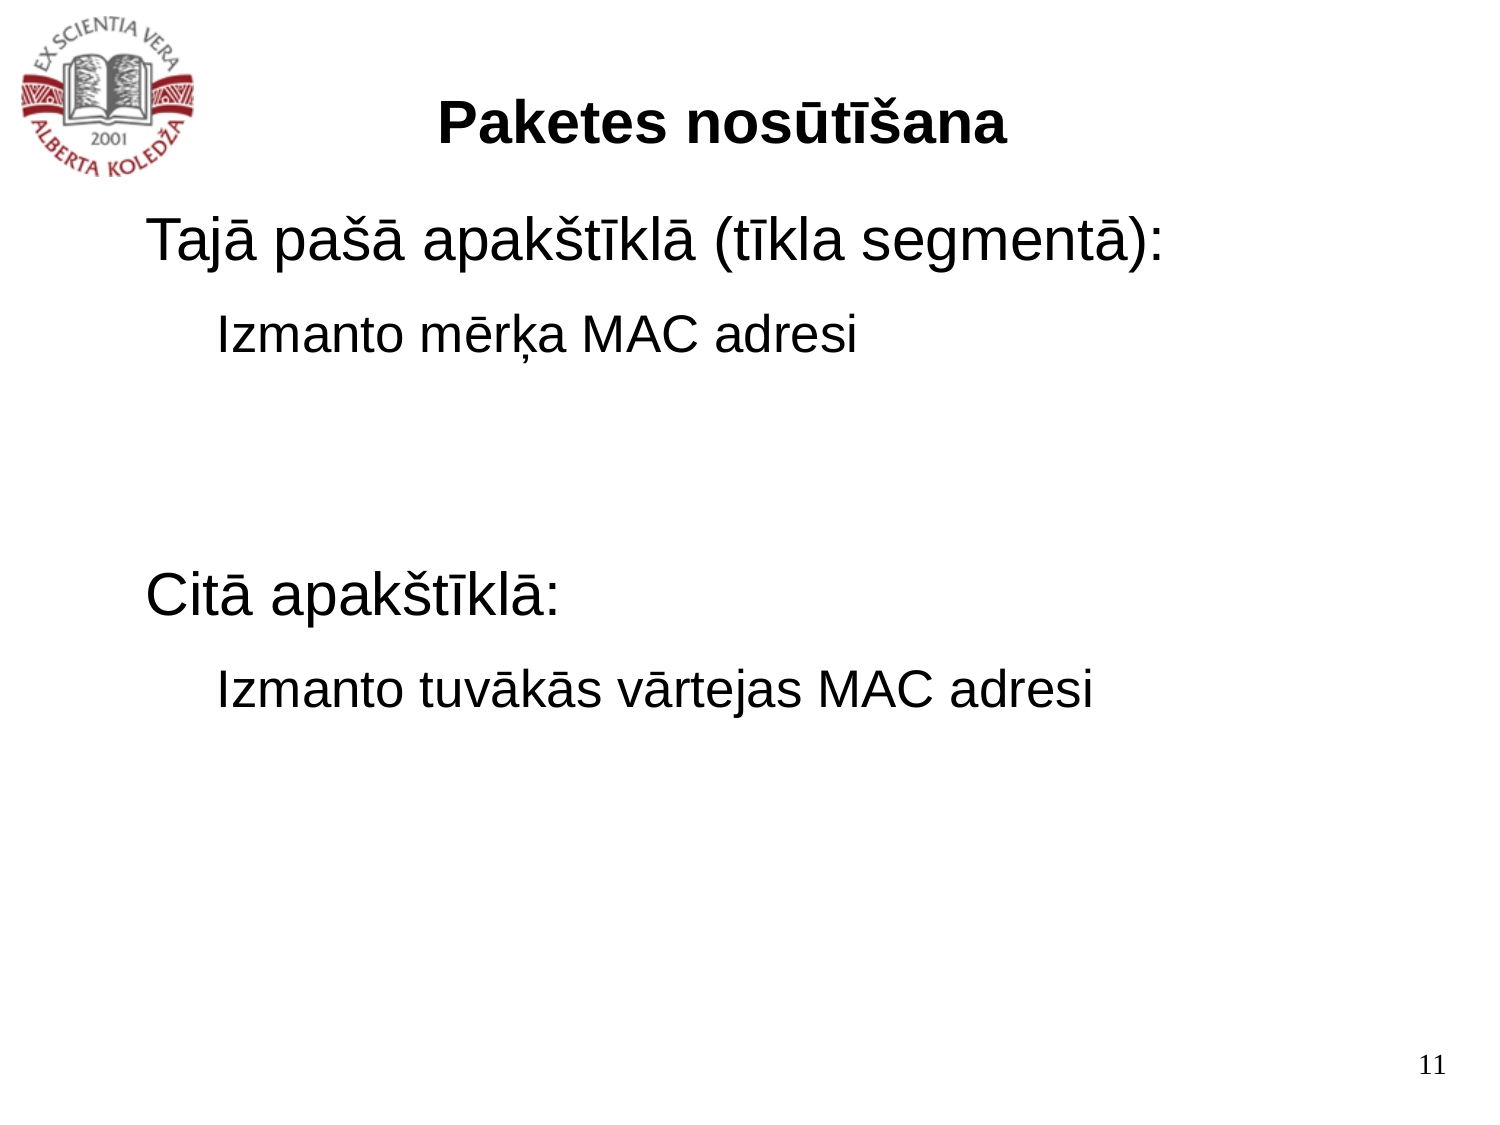

# Paketes nosūtīšana
Tajā pašā apakštīklā (tīkla segmentā):
Izmanto mērķa MAC adresi
Citā apakštīklā:
Izmanto tuvākās vārtejas MAC adresi